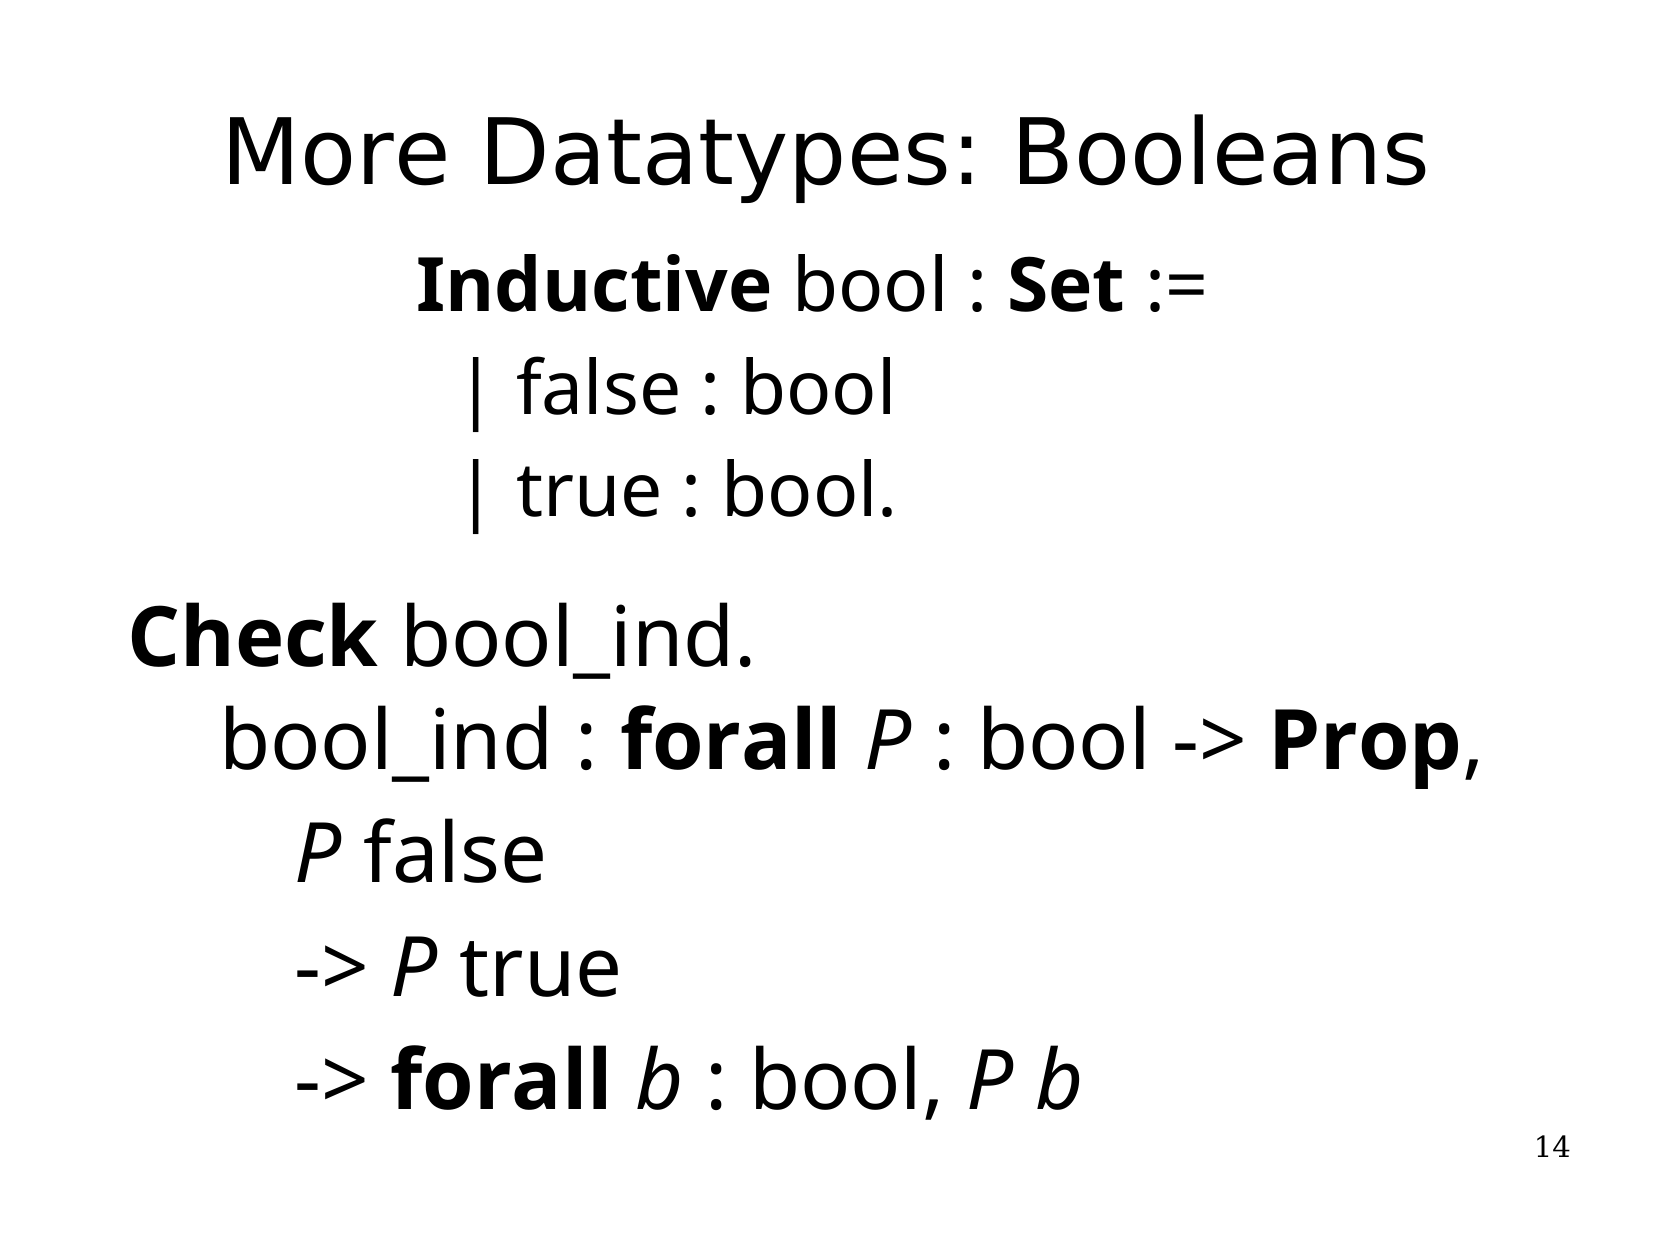

# More Datatypes: Booleans
Inductive bool : Set :=
 | false : bool
 | true : bool.
Check bool_ind.
bool_ind : forall P : bool -> Prop,
	P false
	-> P true
	-> forall b : bool, P b
14